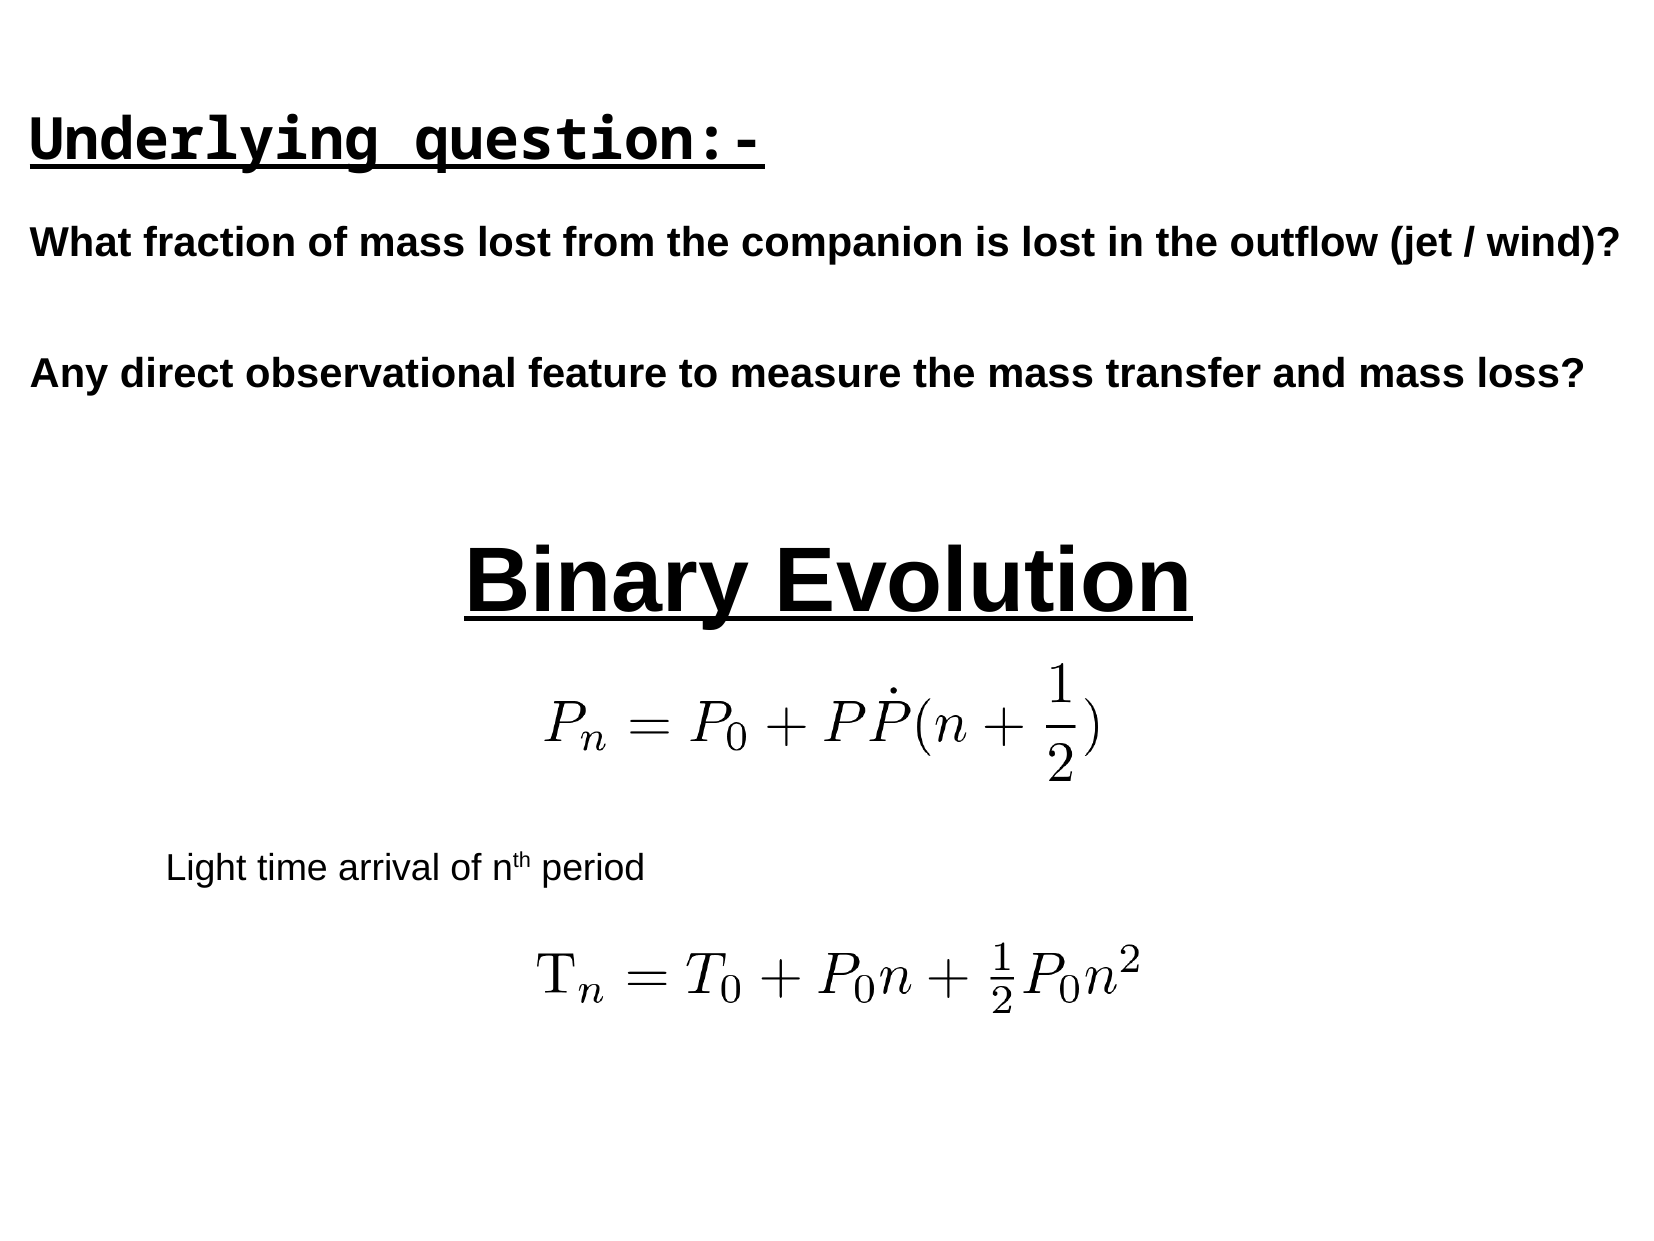

Underlying question:-
What fraction of mass lost from the companion is lost in the outflow (jet / wind)?
Any direct observational feature to measure the mass transfer and mass loss?
Binary Evolution
Light time arrival of nth period